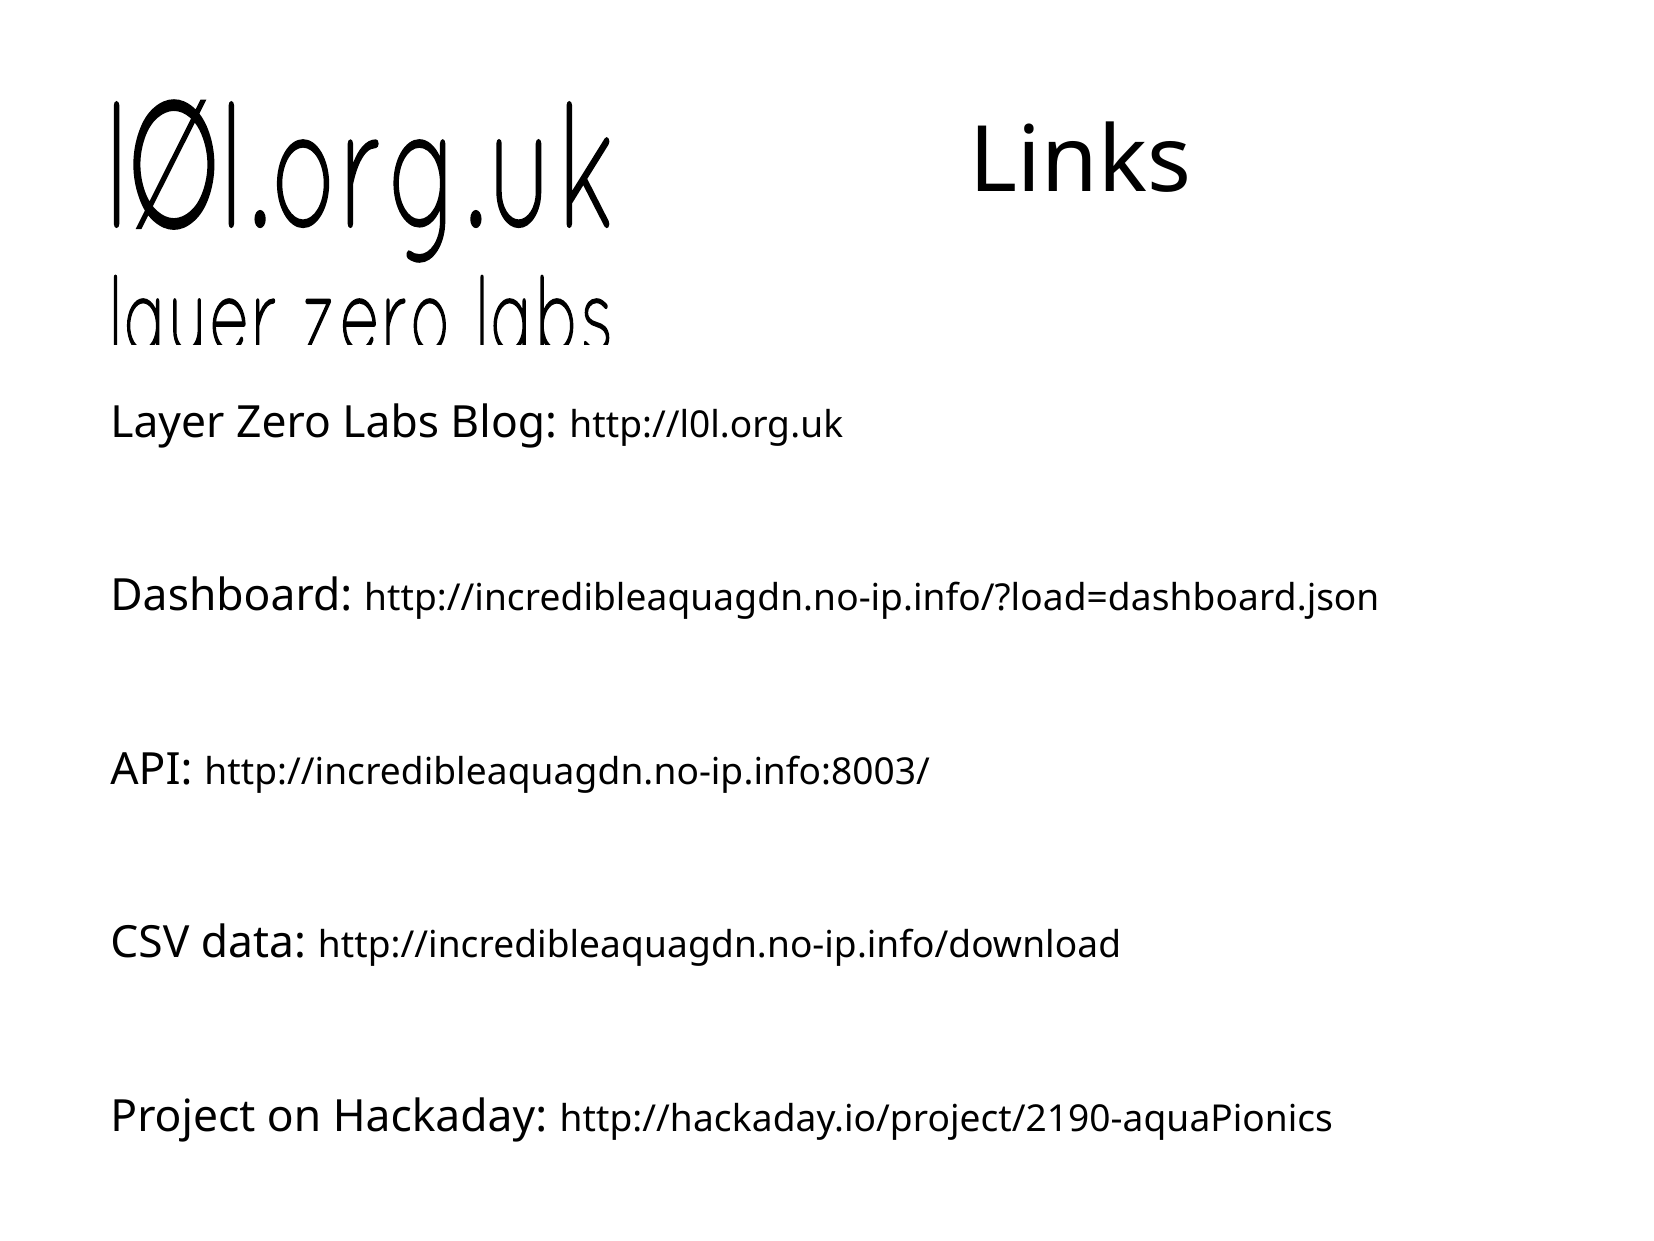

# Links
Layer Zero Labs Blog: http://l0l.org.uk
Dashboard: http://incredibleaquagdn.no-ip.info/?load=dashboard.json
API: http://incredibleaquagdn.no-ip.info:8003/
CSV data: http://incredibleaquagdn.no-ip.info/download
Project on Hackaday: http://hackaday.io/project/2190-aquaPionics